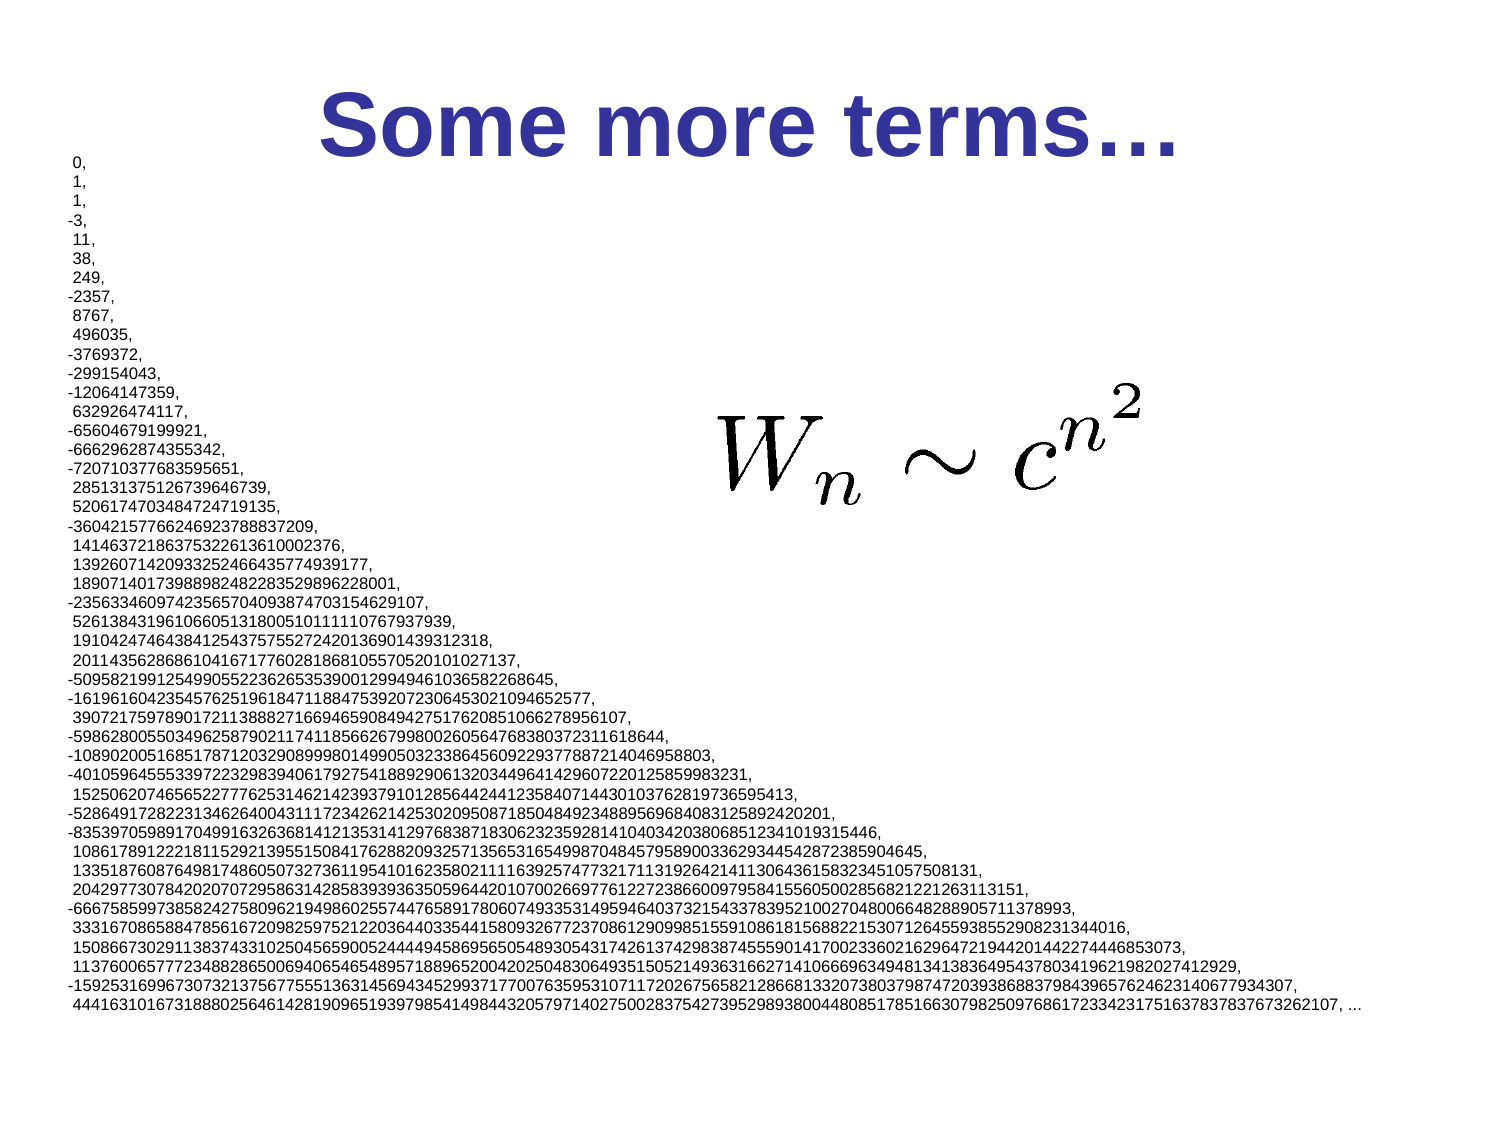

# Some more terms…
 0,
 1,
 1,
-3,
 11,
 38,
 249,
-2357,
 8767,
 496035,
-3769372,
-299154043,
-12064147359,
 632926474117,
-65604679199921,
-6662962874355342,
-720710377683595651,
 285131375126739646739,
 5206174703484724719135,
-36042157766246923788837209,
 14146372186375322613610002376,
 13926071420933252466435774939177,
 18907140173988982482283529896228001,
-23563346097423565704093874703154629107,
 52613843196106605131800510111110767937939,
 191042474643841254375755272420136901439312318,
 201143562868610416717760281868105570520101027137,
-5095821991254990552236265353900129949461036582268645,
-16196160423545762519618471188475392072306453021094652577,
 390721759789017211388827166946590849427517620851066278956107,
-5986280055034962587902117411856626799800260564768380372311618644,
-108902005168517871203290899980149905032338645609229377887214046958803,
-4010596455533972232983940617927541889290613203449641429607220125859983231,
 152506207465652277762531462142393791012856442441235840714430103762819736595413,
-5286491728223134626400431117234262142530209508718504849234889569684083125892420201,
-835397059891704991632636814121353141297683871830623235928141040342038068512341019315446,
 10861789122218115292139551508417628820932571356531654998704845795890033629344542872385904645,
 13351876087649817486050732736119541016235802111163925747732171131926421411306436158323451057508131,
 2042977307842020707295863142858393936350596442010700266977612272386600979584155605002856821221263113151,
-666758599738582427580962194986025574476589178060749335314959464037321543378395210027048006648288905711378993,
 333167086588478561672098259752122036440335441580932677237086129099851559108618156882215307126455938552908231344016,
 150866730291138374331025045659005244449458695650548930543174261374298387455590141700233602162964721944201442274446853073,
 113760065777234882865006940654654895718896520042025048306493515052149363166271410666963494813413836495437803419621982027412929,
-159253169967307321375677555136314569434529937177007635953107117202675658212866813320738037987472039386883798439657624623140677934307,
 44416310167318880256461428190965193979854149844320579714027500283754273952989380044808517851663079825097686172334231751637837837673262107, ...